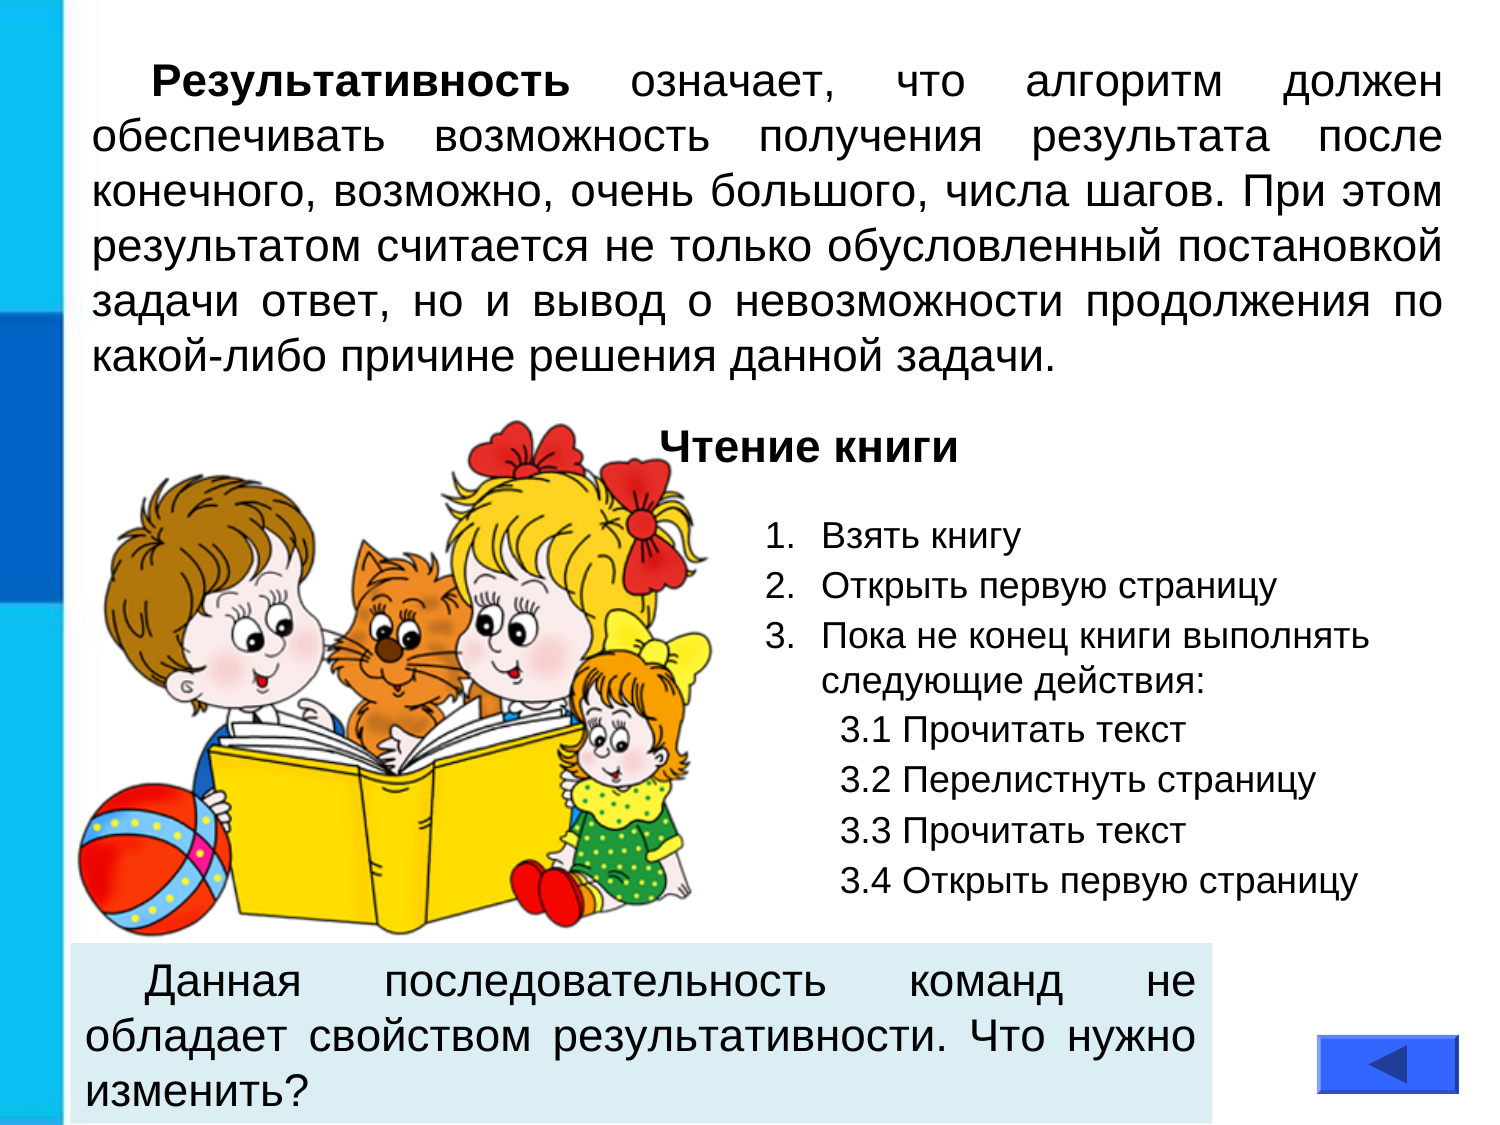

Результативность означает, что алгоритм должен обеспечивать возможность получения результата после конечного, возможно, очень большого, числа шагов. При этом результатом считается не только обусловленный постановкой задачи ответ, но и вывод о невозможности продолжения по какой-либо причине решения данной задачи.
Чтение книги
Взять книгу
Открыть первую страницу
Пока не конец книги выполнять следующие действия:
3.1 Прочитать текст
3.2 Перелистнуть страницу
3.3 Прочитать текст
3.4 Открыть первую страницу
Данная последовательность команд не обладает свойством результативности. Что нужно изменить?